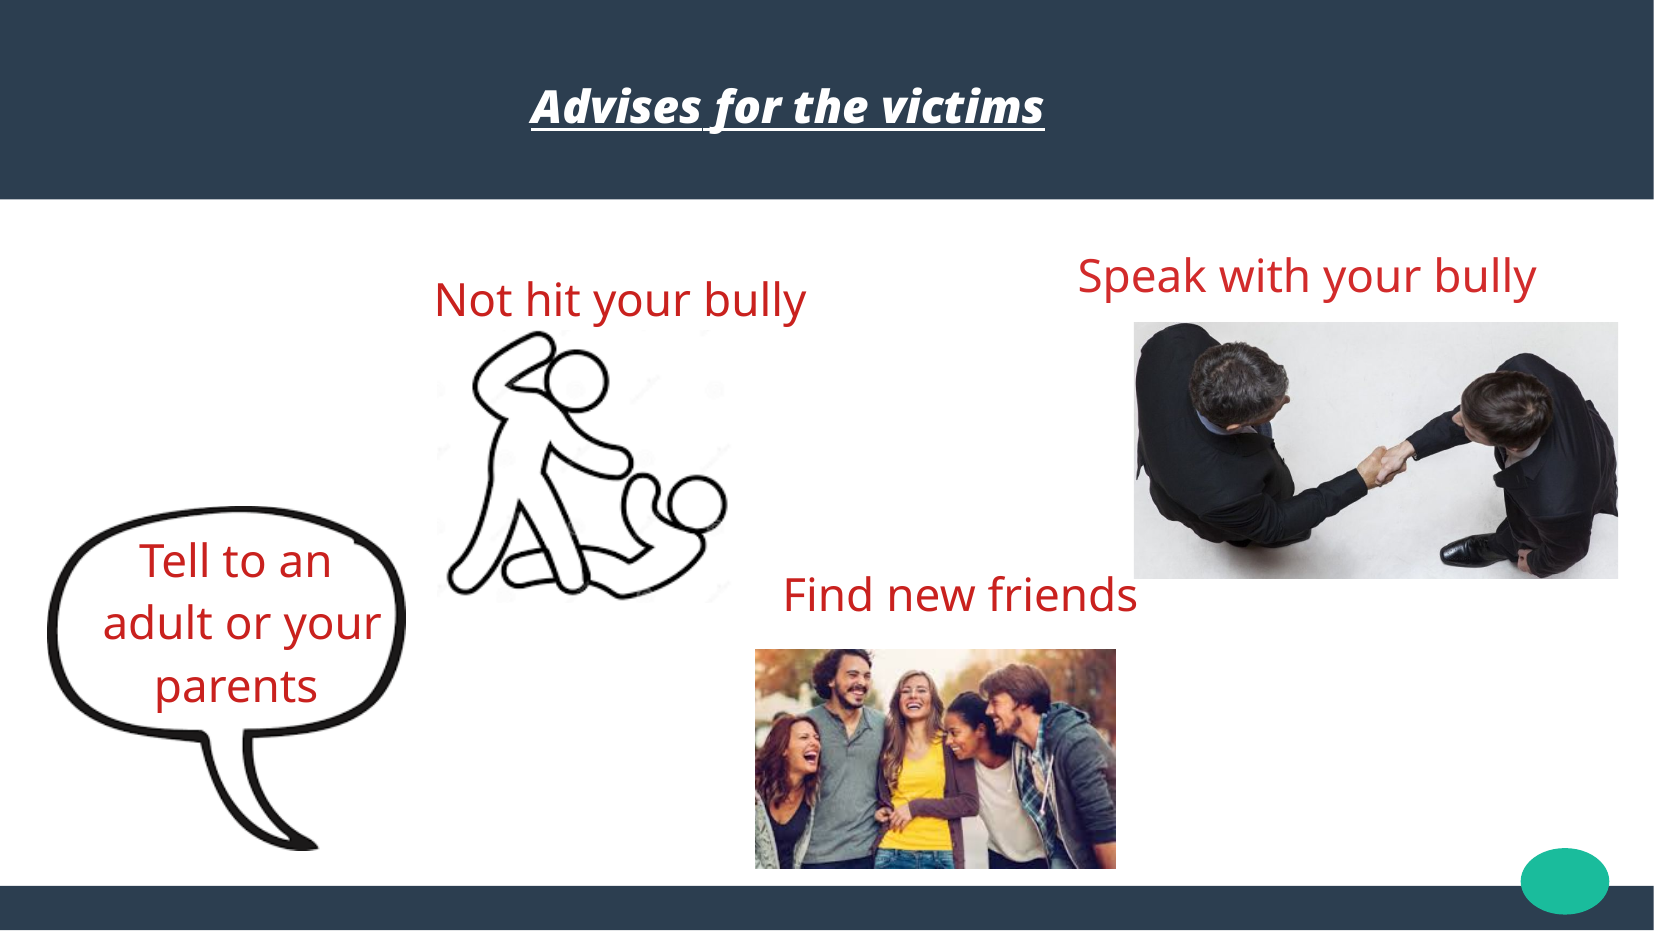

# Advises for the victims
Speak with your bully
Not hit your bully
Tell to an
adult or your
parents
Find new friends